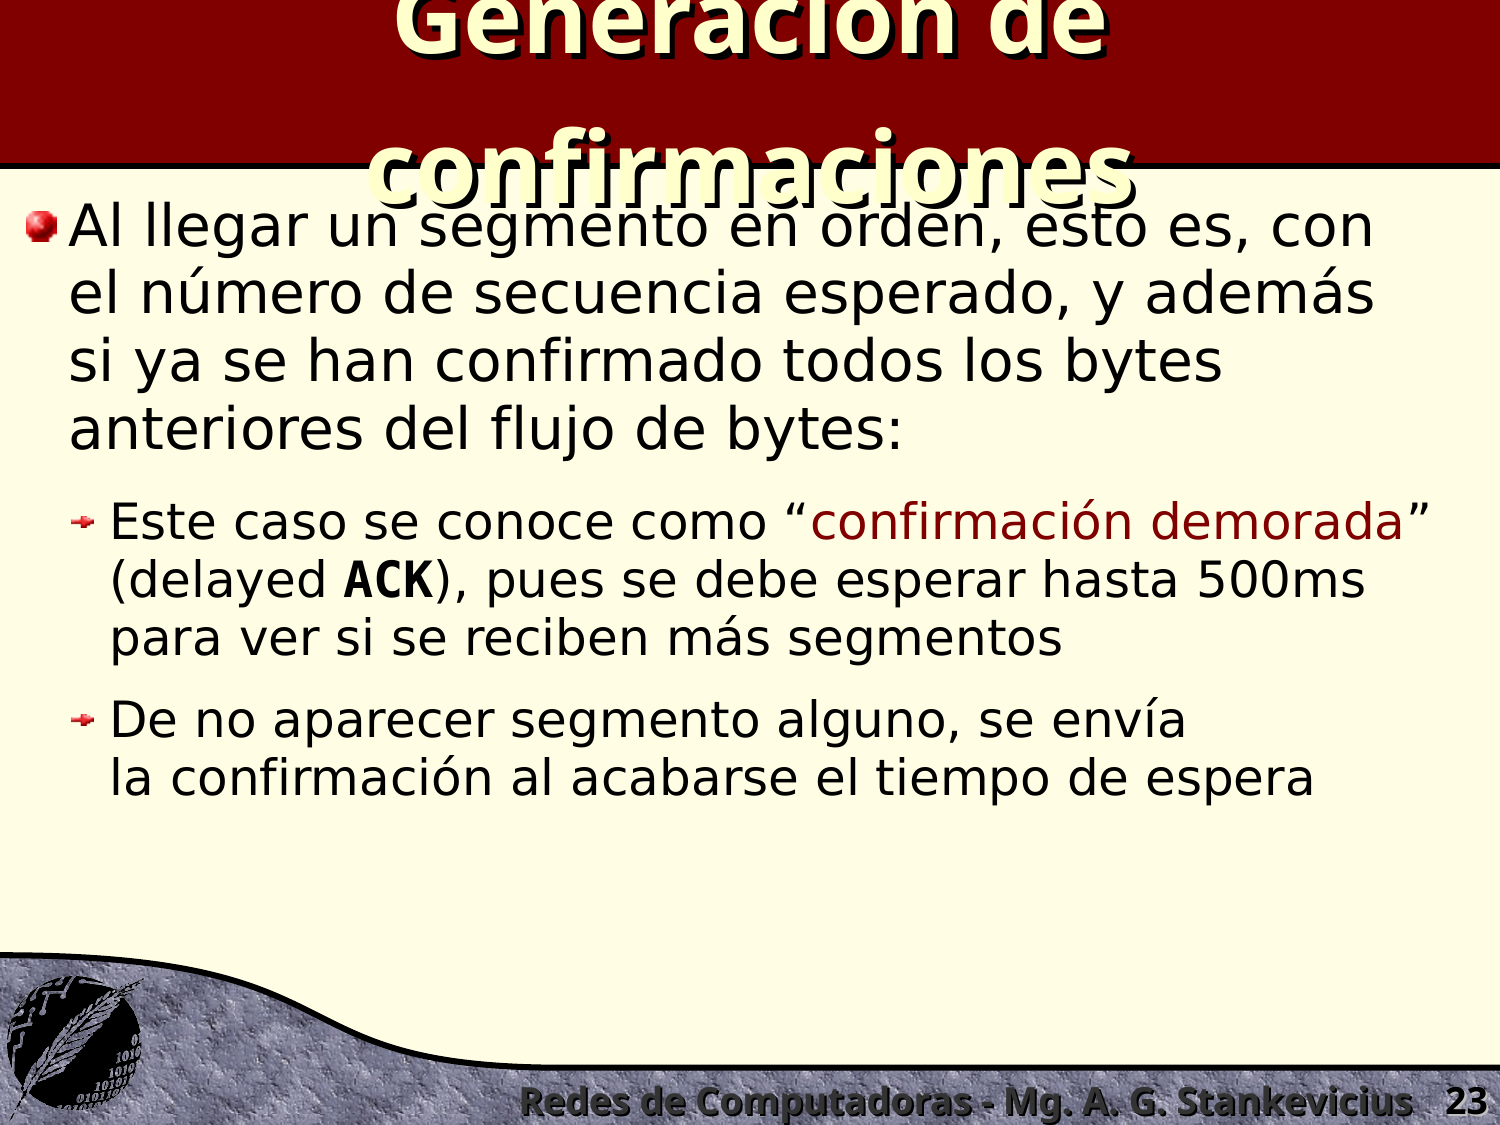

# Generación de confirmaciones
Al llegar un segmento en orden, esto es, con
el número de secuencia esperado, y además
si ya se han confirmado todos los bytes
anteriores del flujo de bytes:
Este caso se conoce como “confirmación demorada” (delayed ACK), pues se debe esperar hasta 500ms para ver si se reciben más segmentos
De no aparecer segmento alguno, se envía
la confirmación al acabarse el tiempo de espera
23